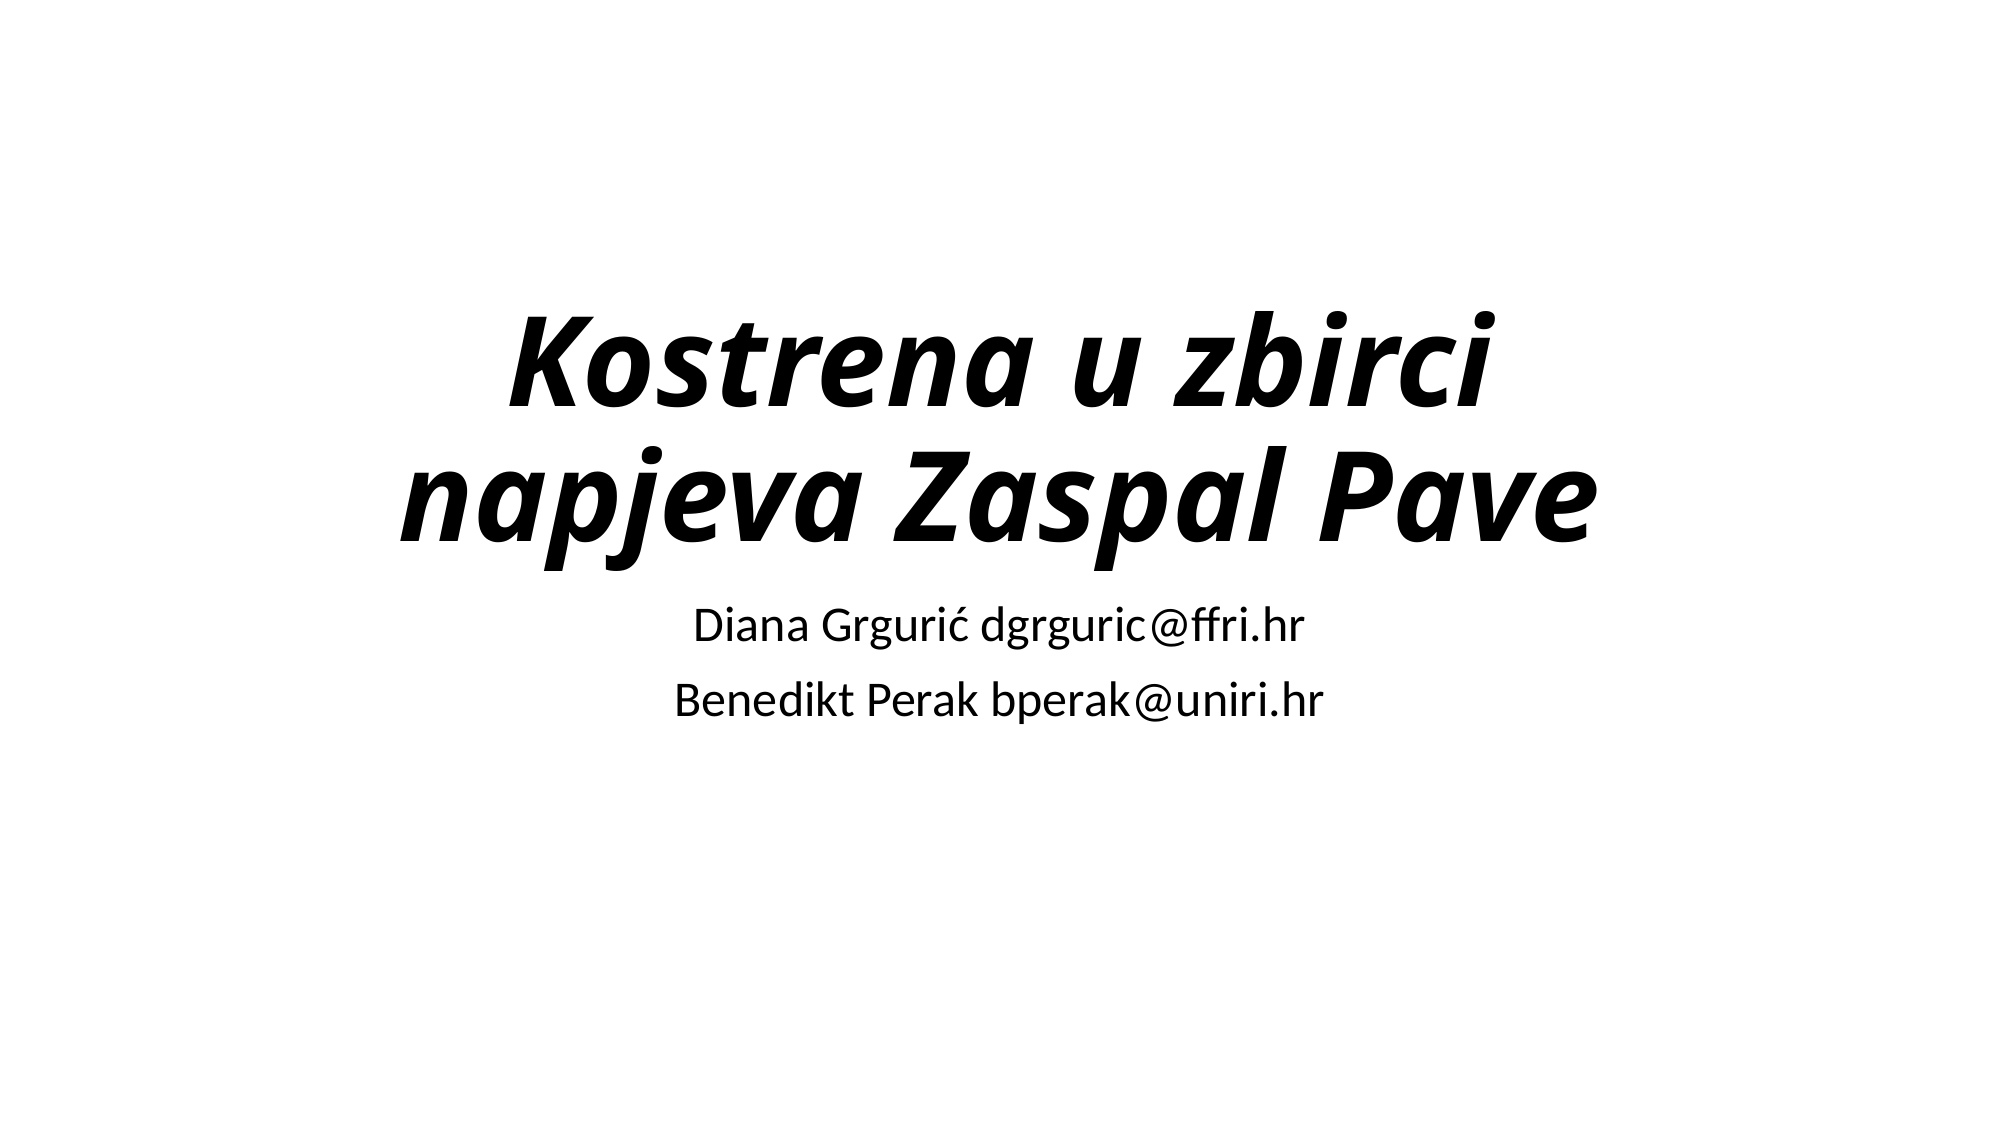

# Kostrena u zbirci napjeva Zaspal Pave
Diana Grgurić dgrguric@ffri.hr
Benedikt Perak bperak@uniri.hr